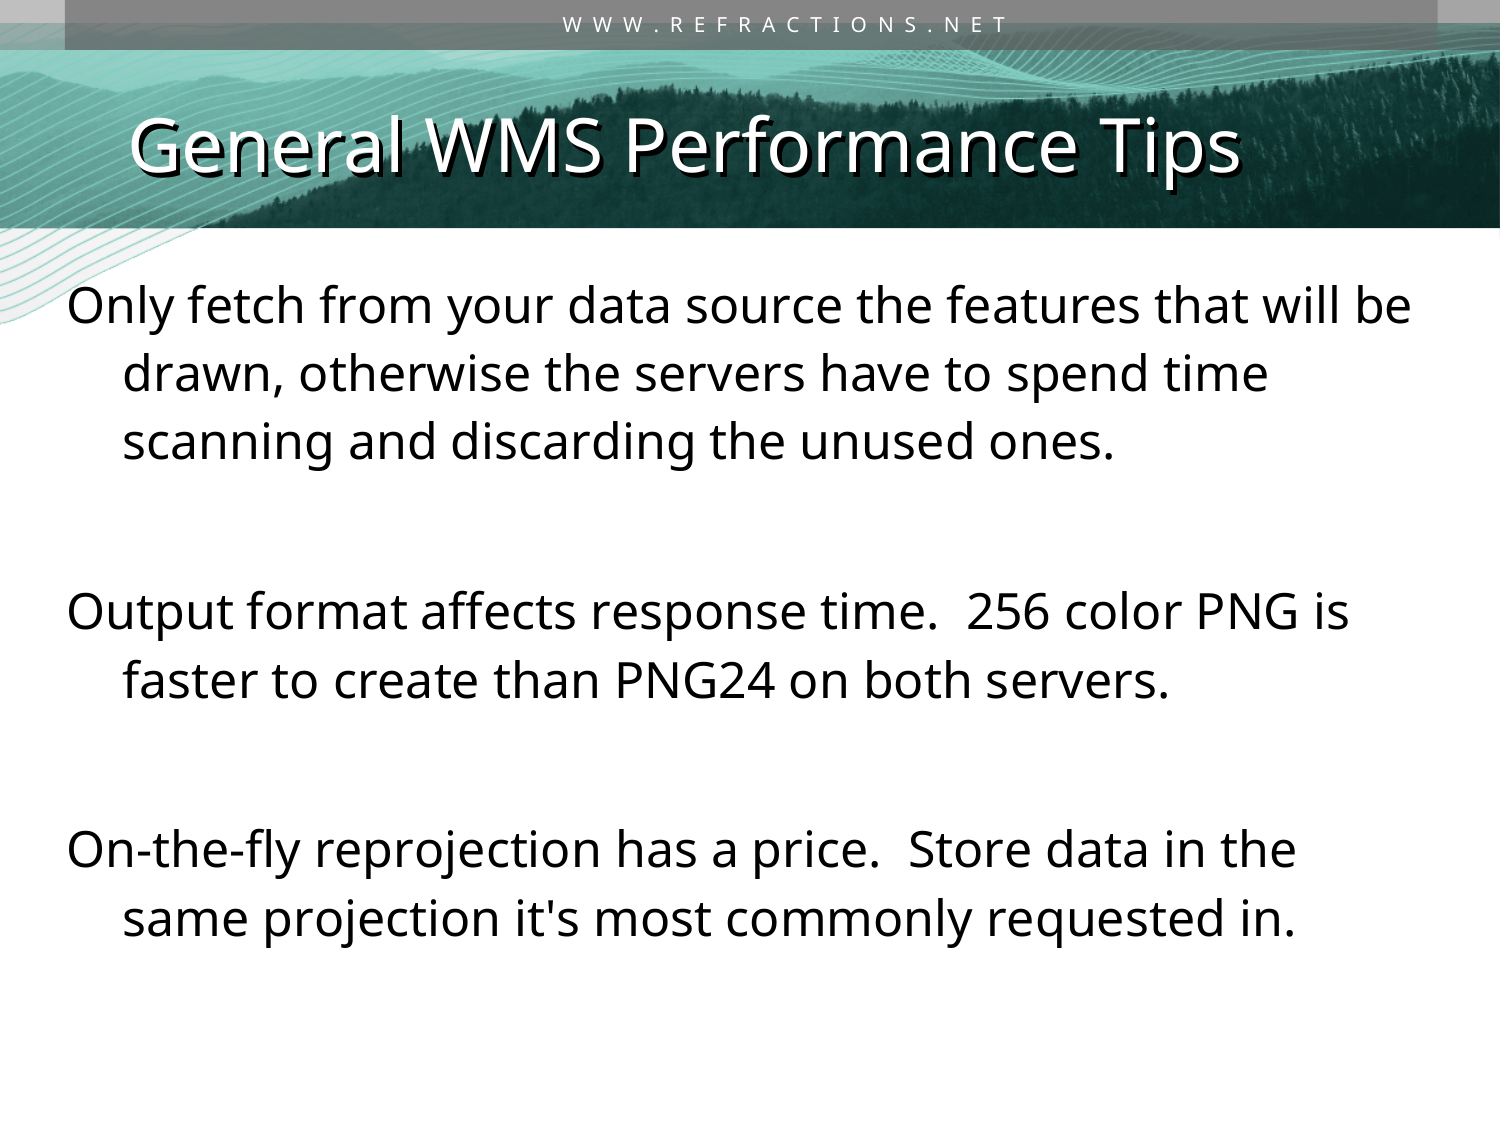

# General WMS Performance Tips
Only fetch from your data source the features that will be drawn, otherwise the servers have to spend time scanning and discarding the unused ones.
Output format affects response time. 256 color PNG is faster to create than PNG24 on both servers.
On-the-fly reprojection has a price. Store data in the same projection it's most commonly requested in.